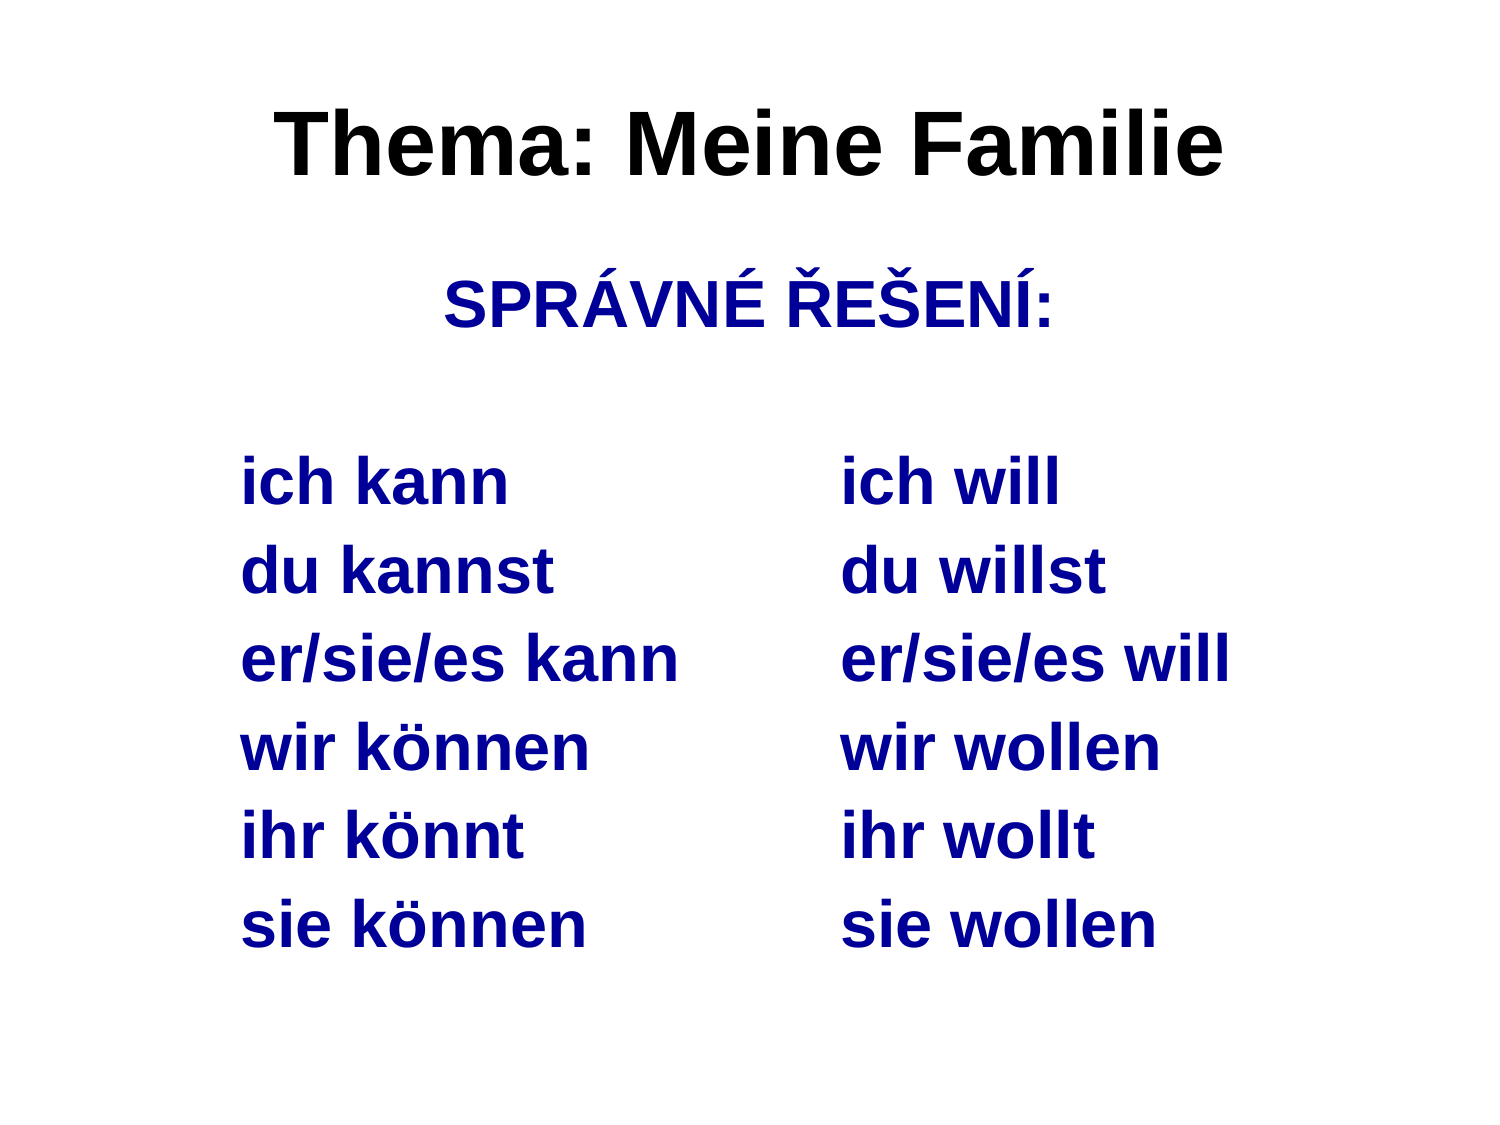

# Thema: Meine Familie
SPRÁVNÉ ŘEŠENÍ:
		ich kann			ich will
		du kannst		du willst
		er/sie/es kann		er/sie/es will
		wir können		wir wollen
		ihr könnt			ihr wollt
		sie können		sie wollen